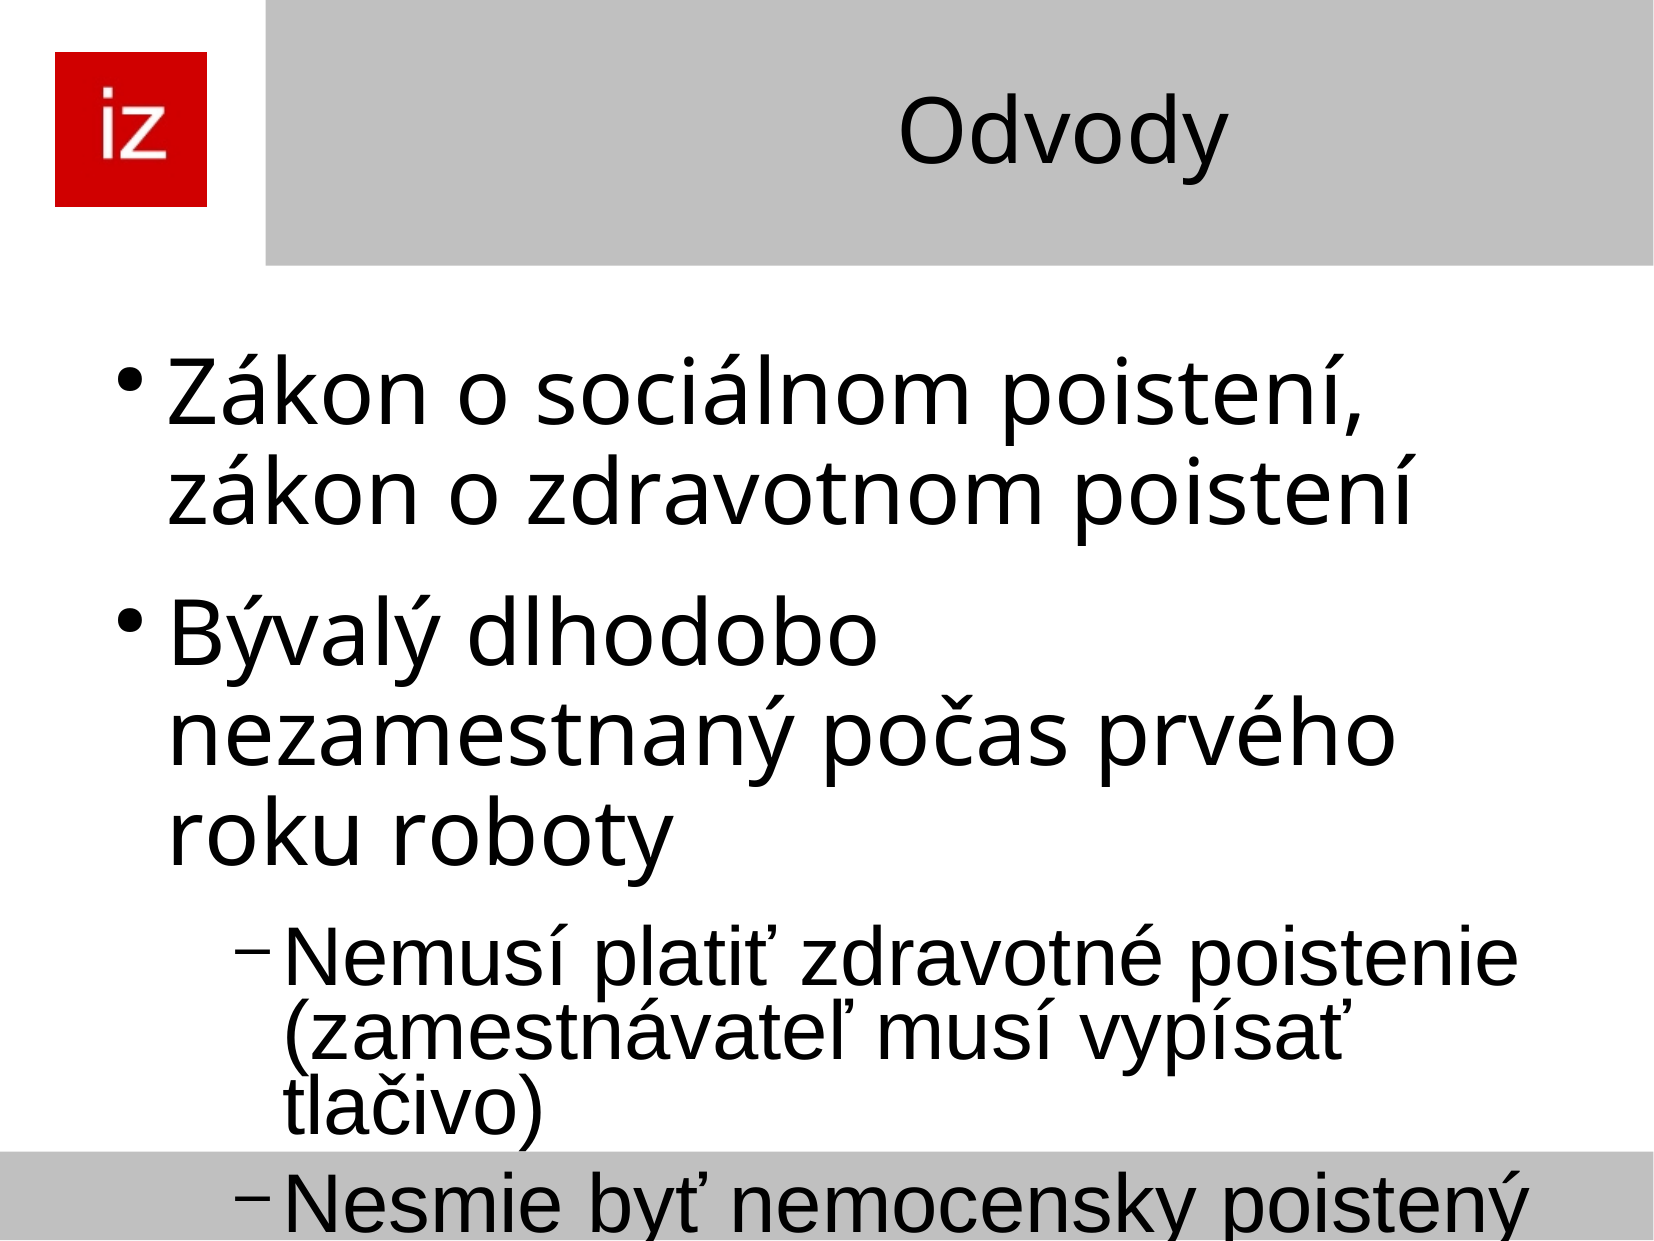

# Odvody
Zákon o sociálnom poistení, zákon o zdravotnom poistení
Bývalý dlhodobo nezamestnaný počas prvého roku roboty
Nemusí platiť zdravotné poistenie (zamestnávateľ musí vypísať tlačivo)
Nesmie byť nemocensky poistený (aj keď nevypíše papiere)